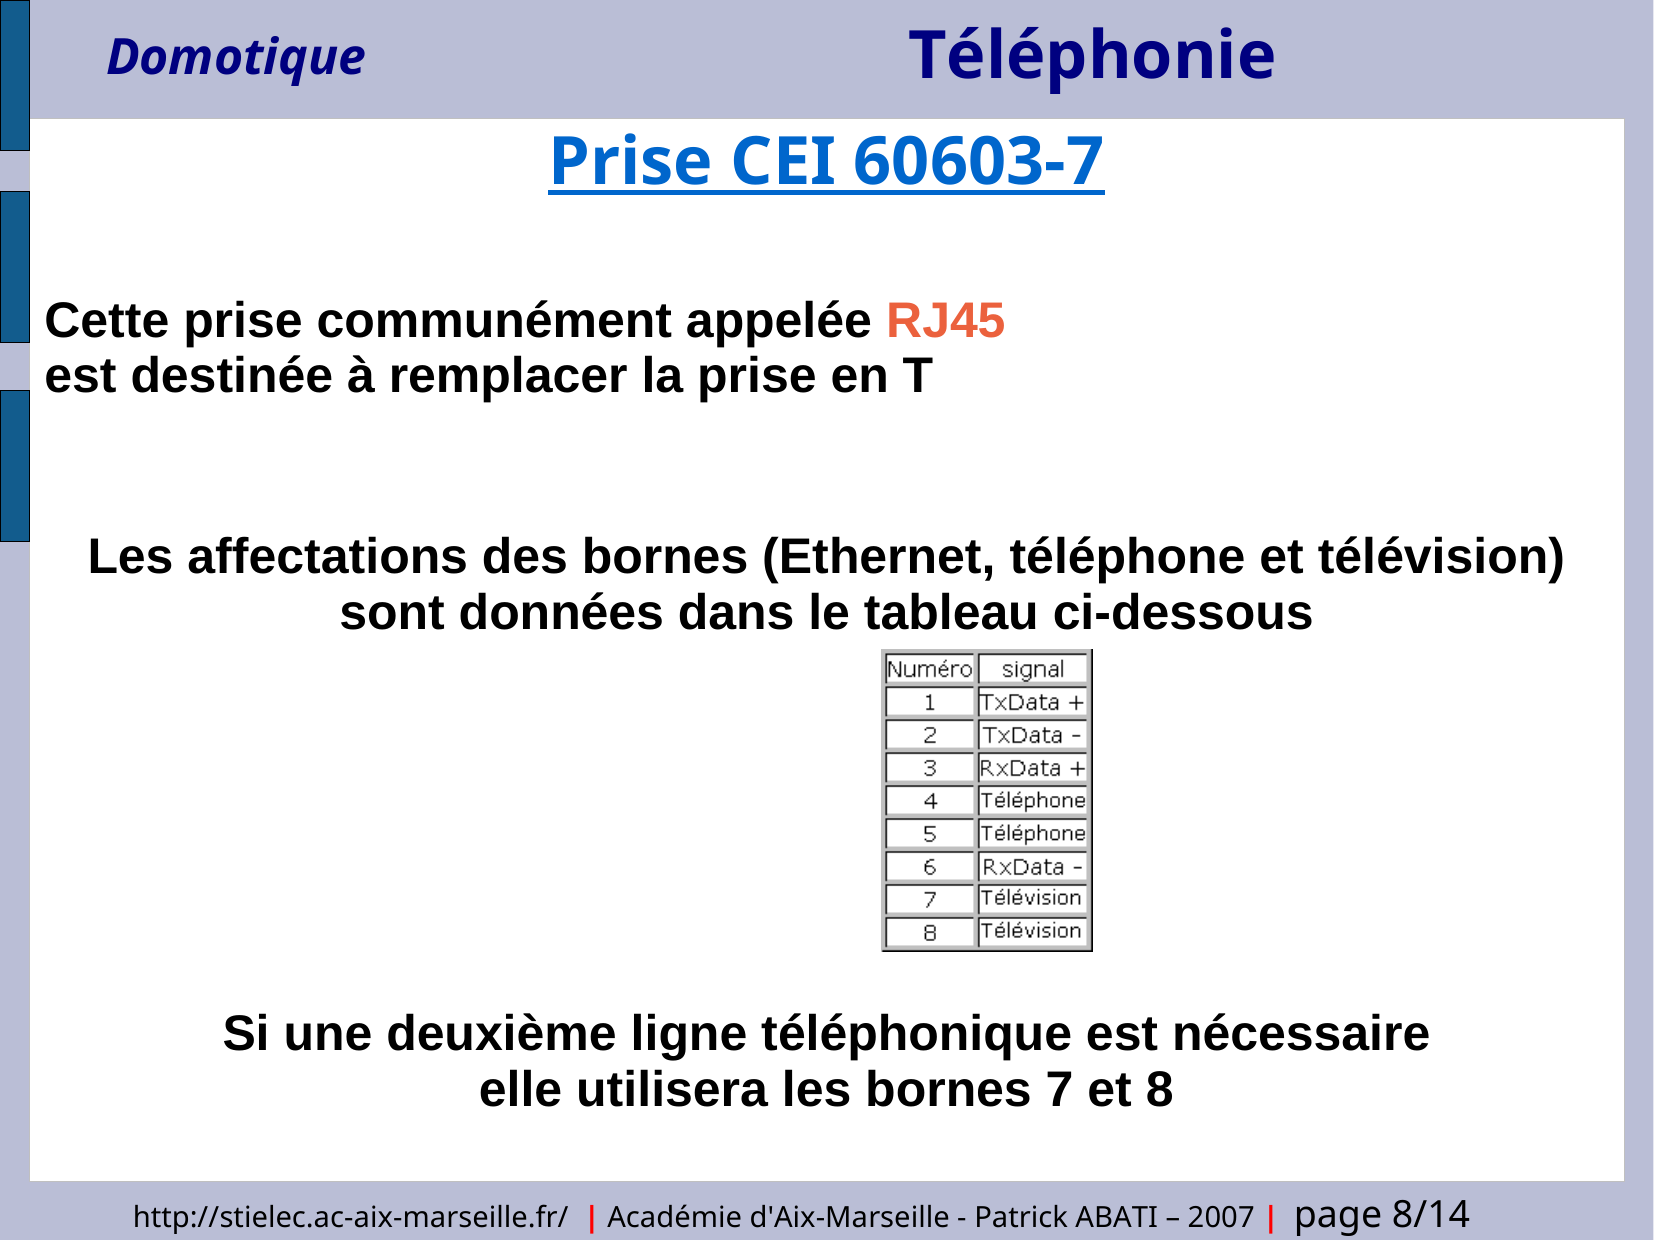

Prise CEI 60603-7
Cette prise communément appelée RJ45
est destinée à remplacer la prise en T
Les affectations des bornes (Ethernet, téléphone et télévision)
sont données dans le tableau ci-dessous
Si une deuxième ligne téléphonique est nécessaire
elle utilisera les bornes 7 et 8